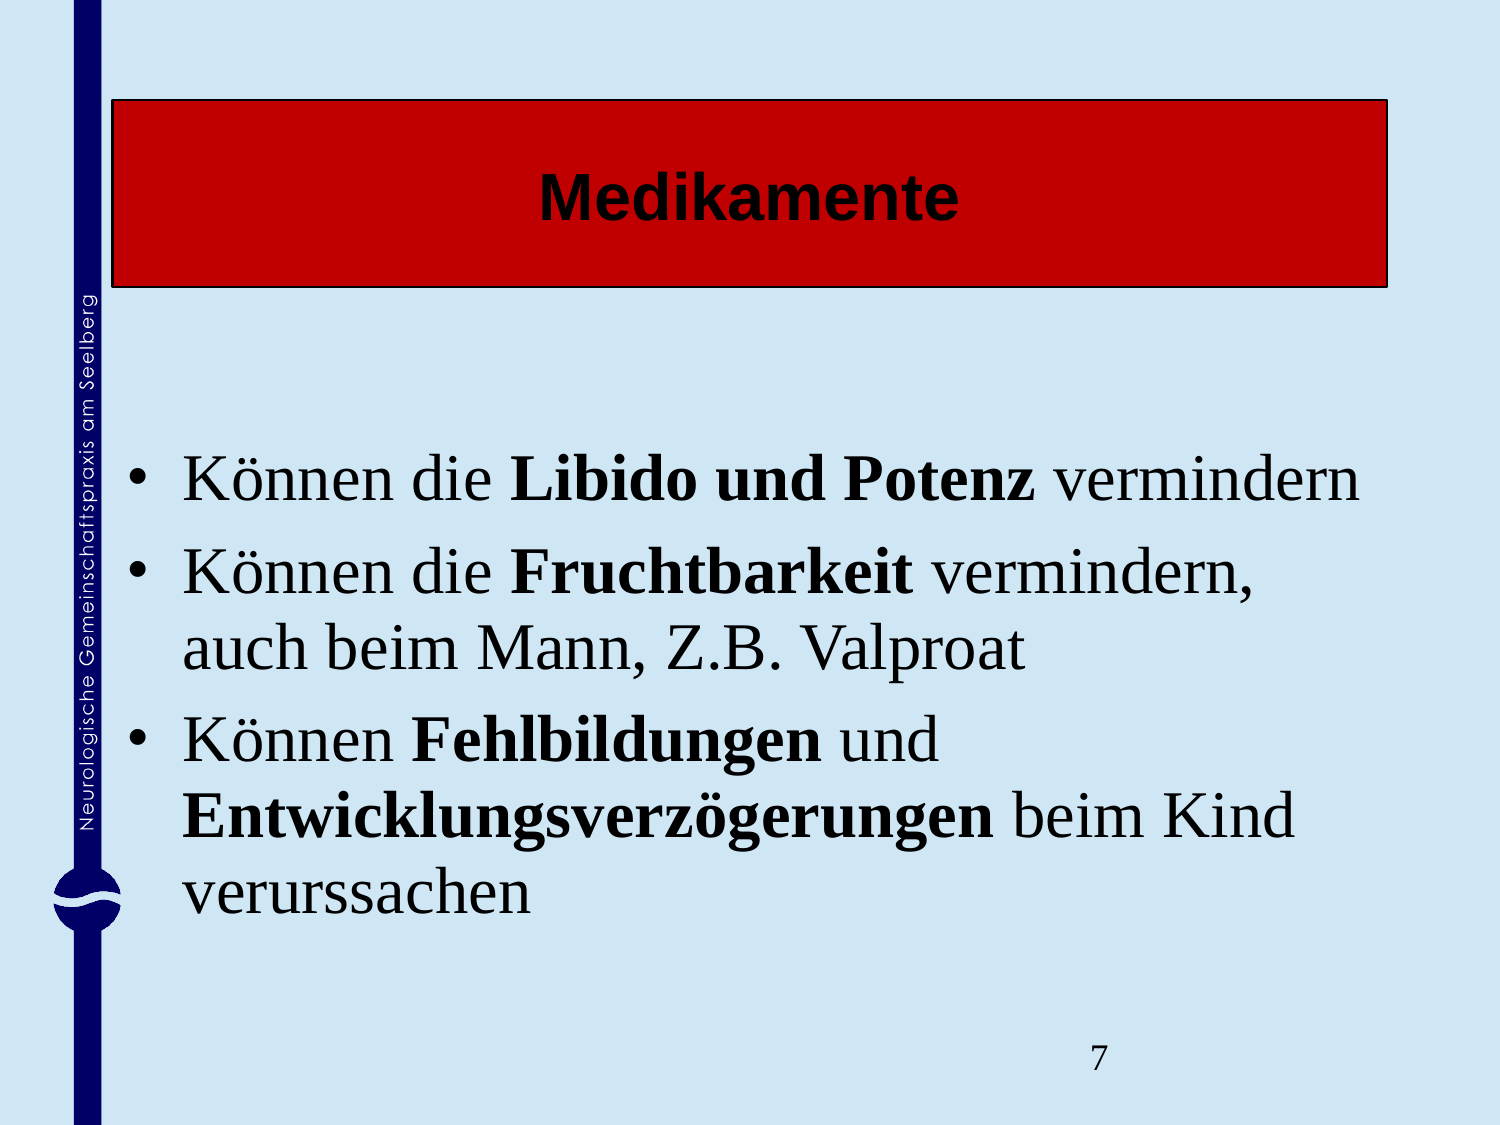

Medikamente
# Können die Libido und Potenz vermindern
Können die Fruchtbarkeit vermindern, auch beim Mann, Z.B. Valproat
Können Fehlbildungen und Entwicklungsverzögerungen beim Kind verurssachen